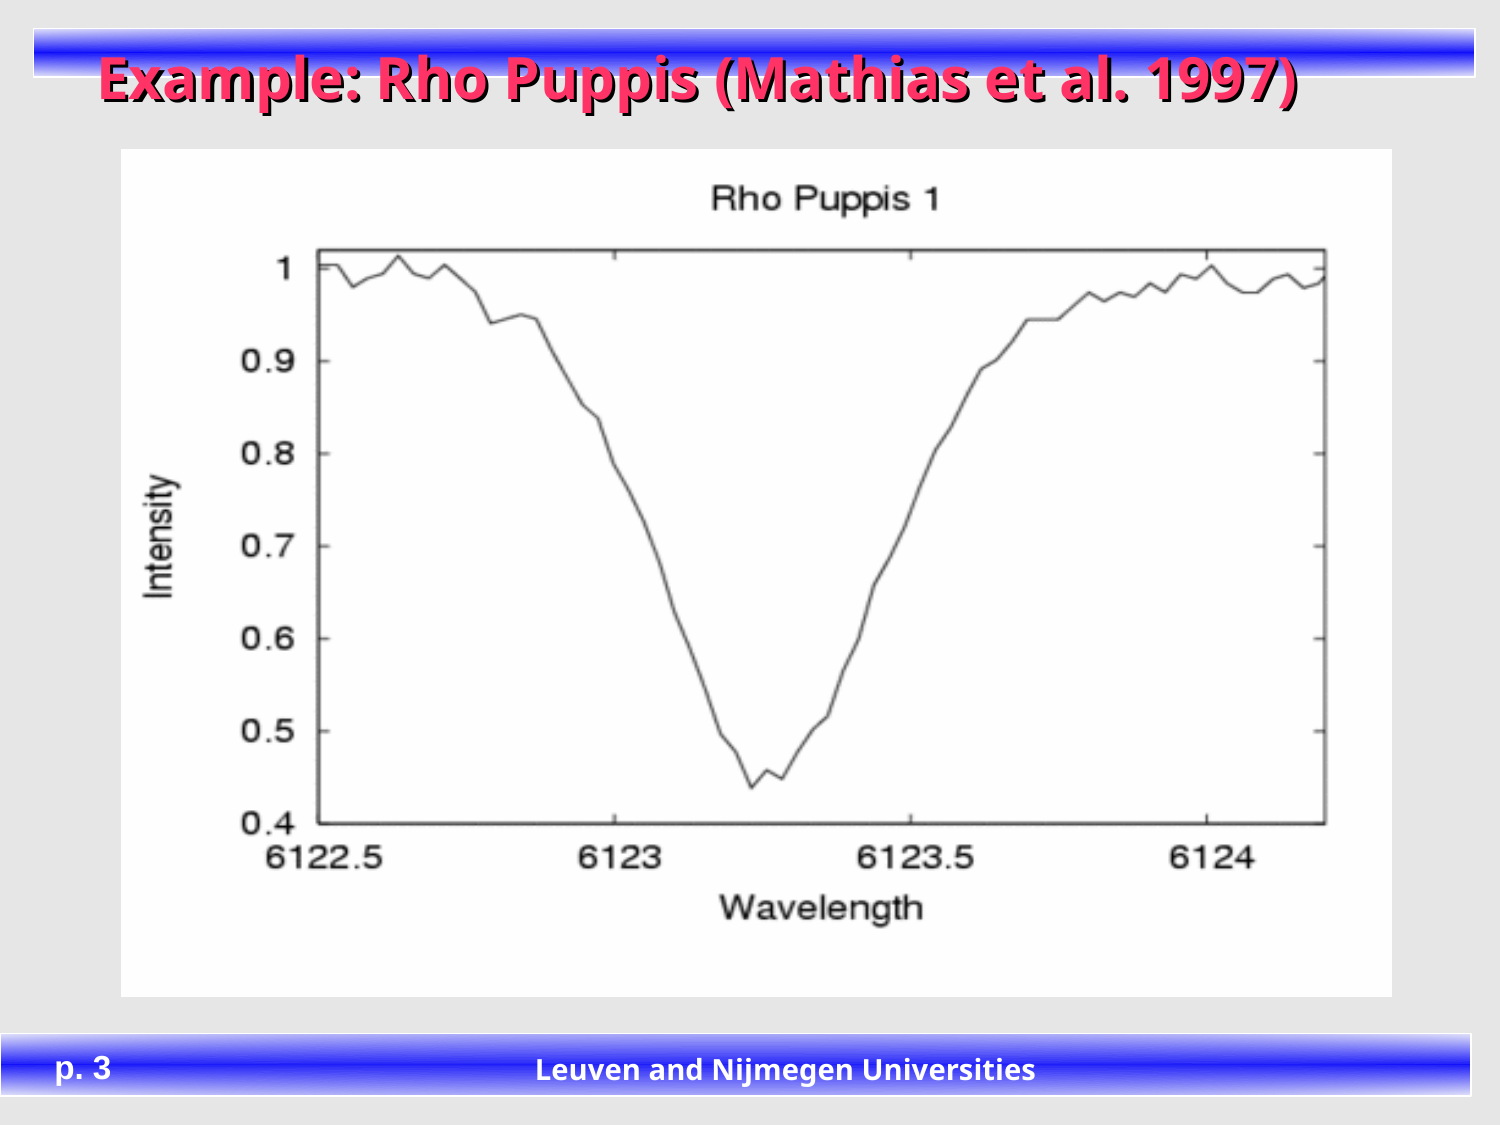

# Example: Rho Puppis (Mathias et al. 1997)